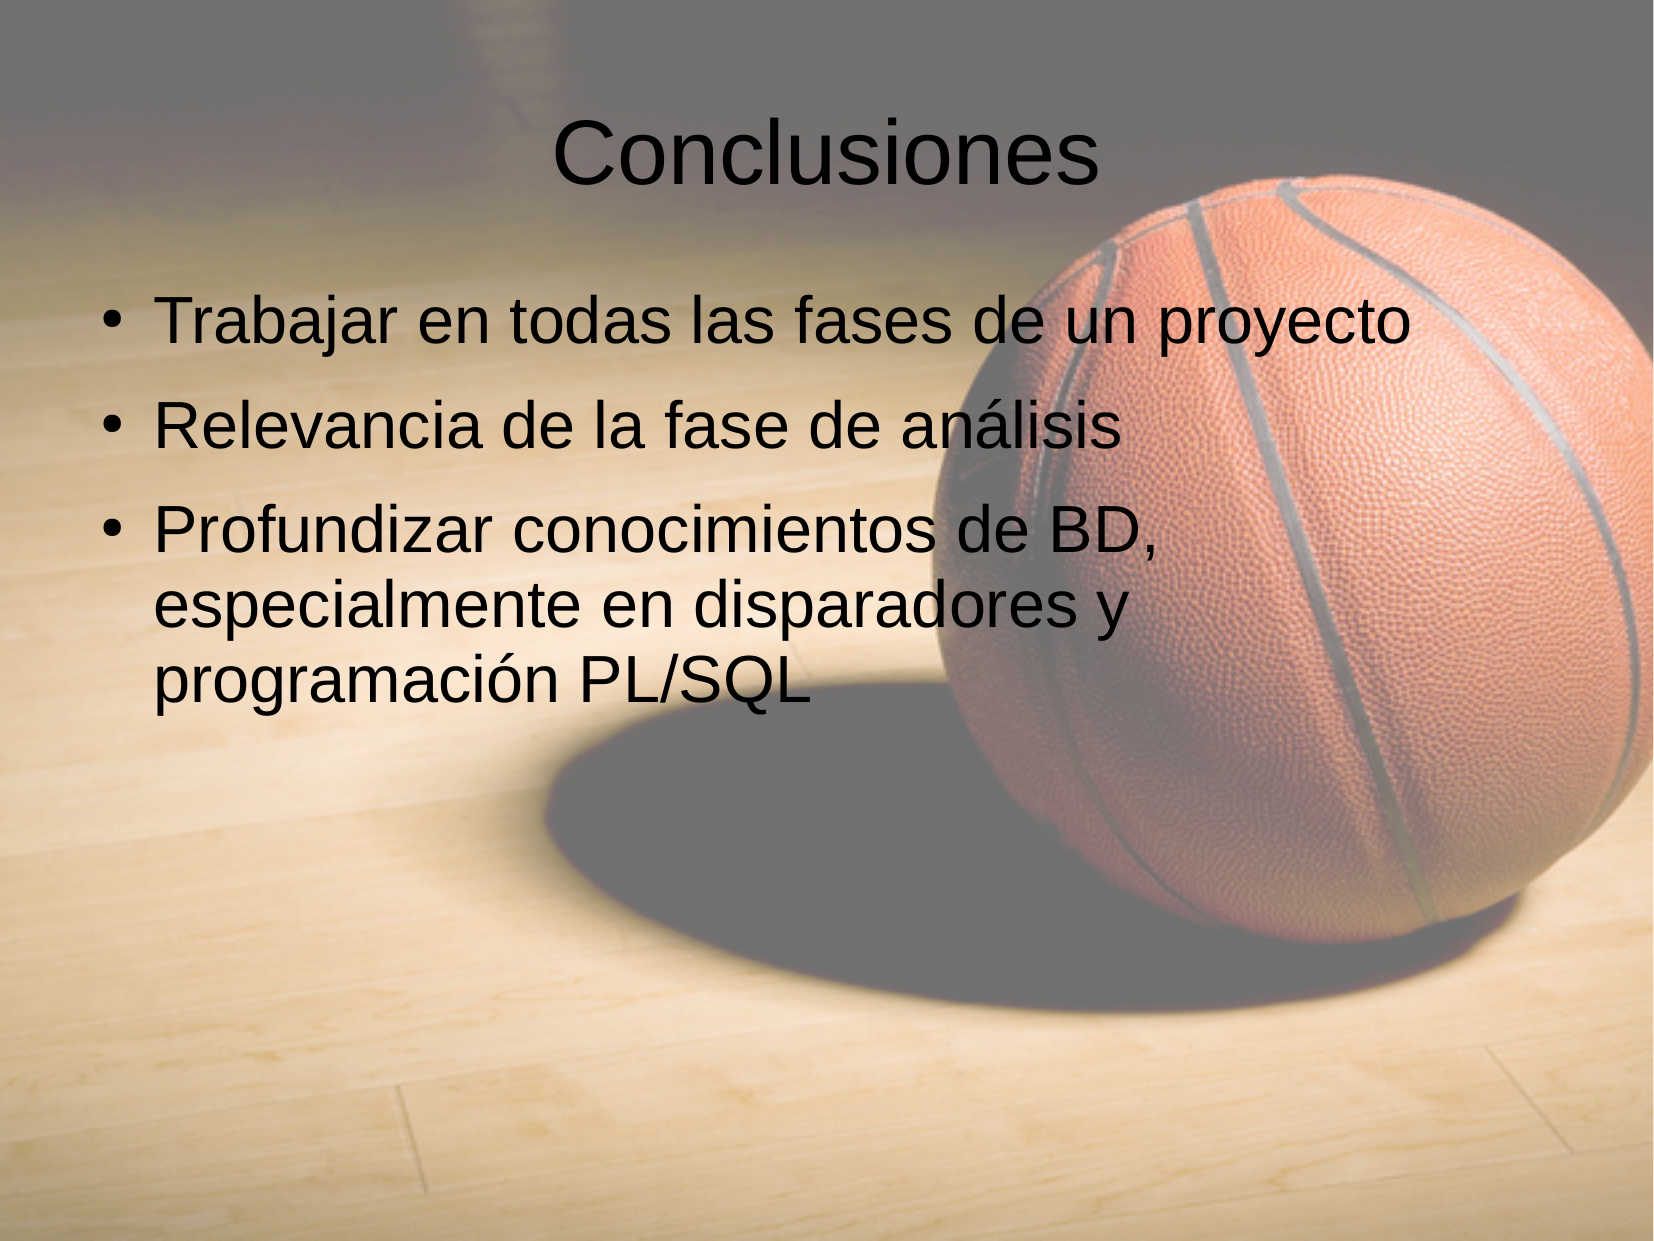

# Conclusiones
Trabajar en todas las fases de un proyecto
Relevancia de la fase de análisis
Profundizar conocimientos de BD, especialmente en disparadores y programación PL/SQL